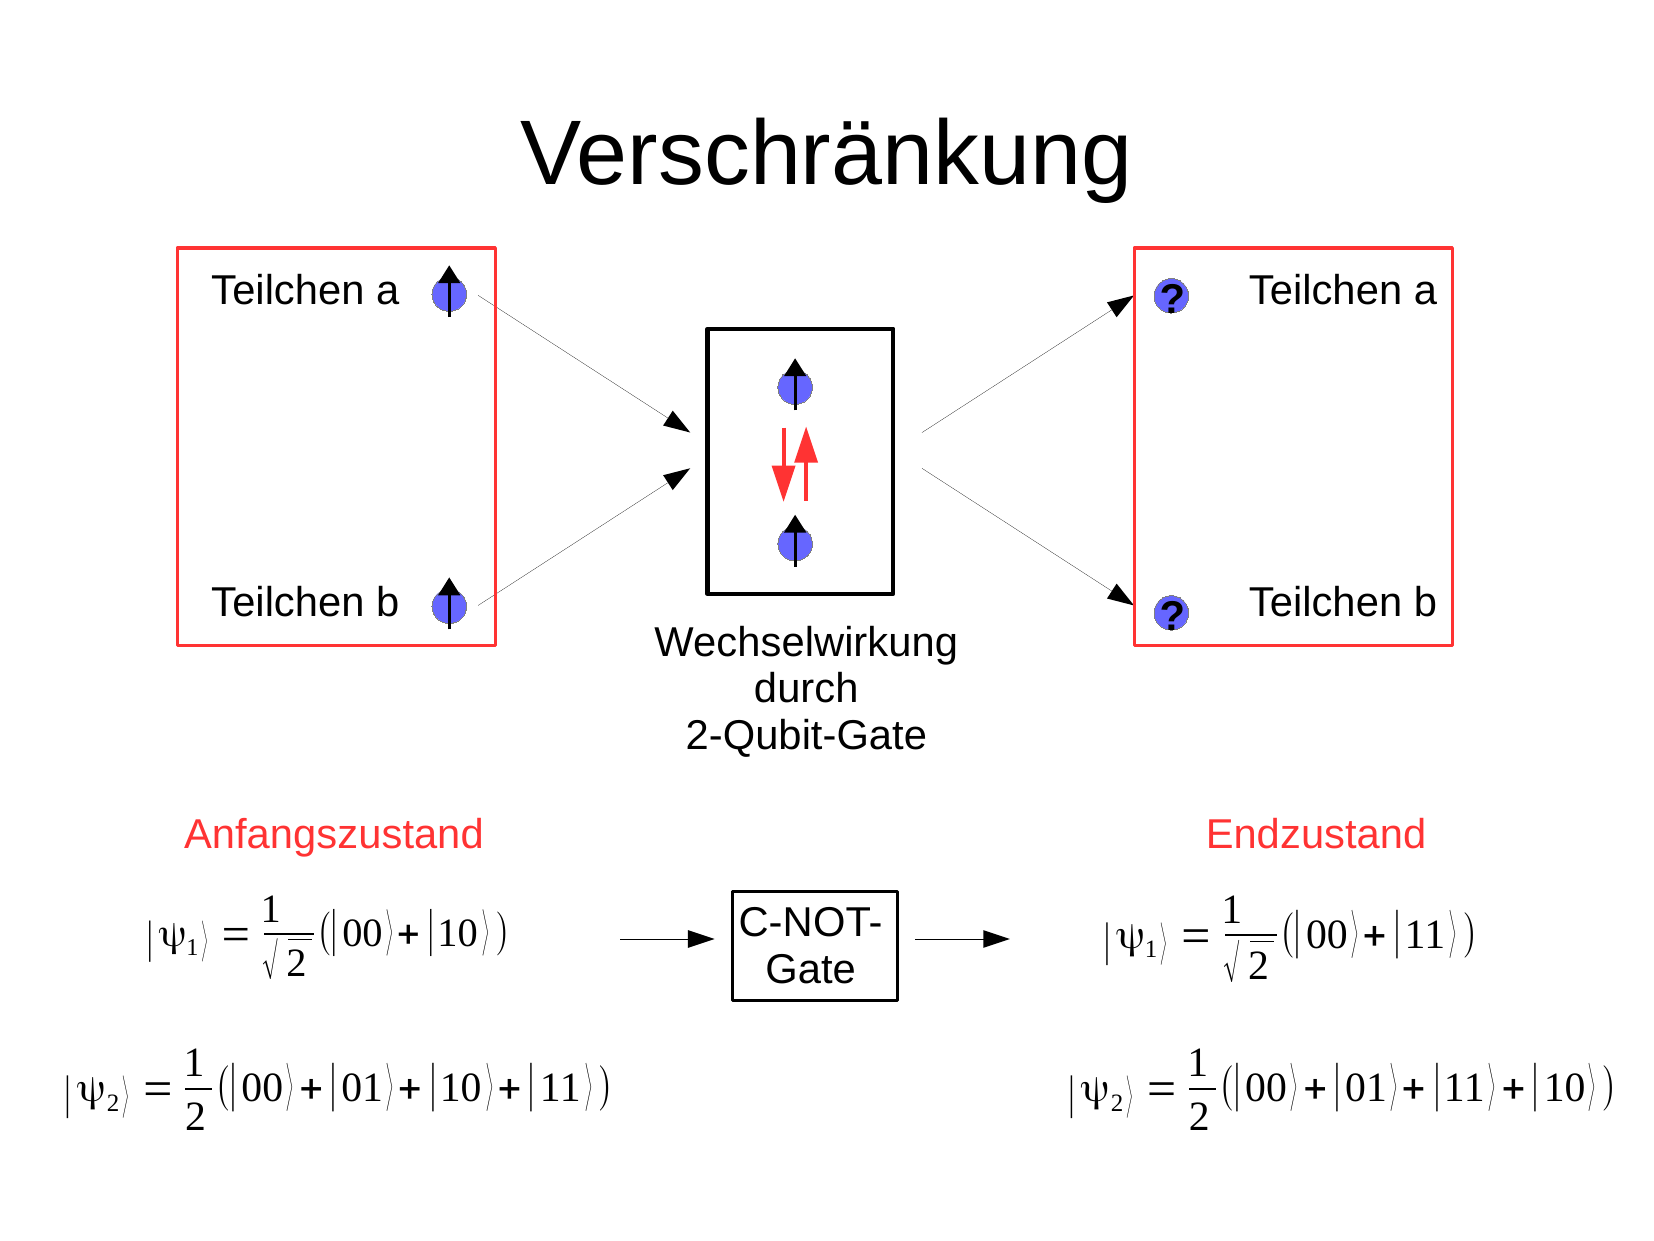

# Verschränkung
Teilchen a
Teilchen a
?
Teilchen b
Teilchen b
?
Wechselwirkung
durch
2-Qubit-Gate
Anfangszustand
Endzustand
C-NOT-
Gate